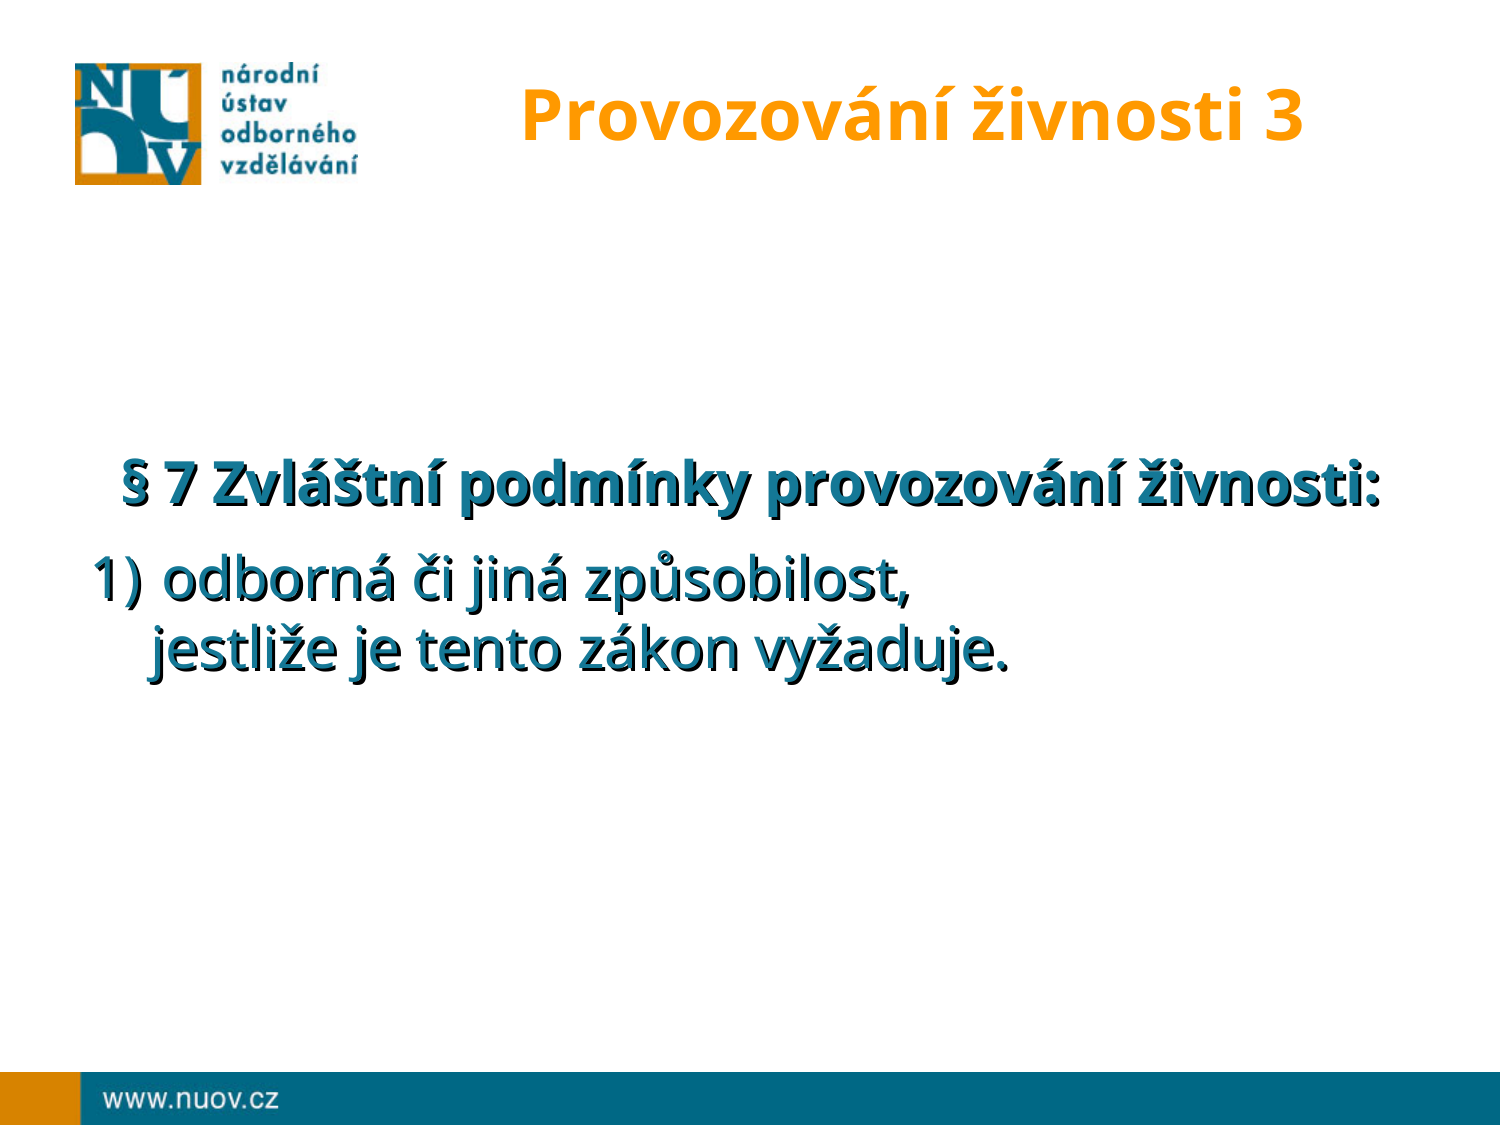

# Provozování živnosti 3
§ 7 Zvláštní podmínky provozování živnosti:
 odborná či jiná způsobilost,
 jestliže je tento zákon vyžaduje.